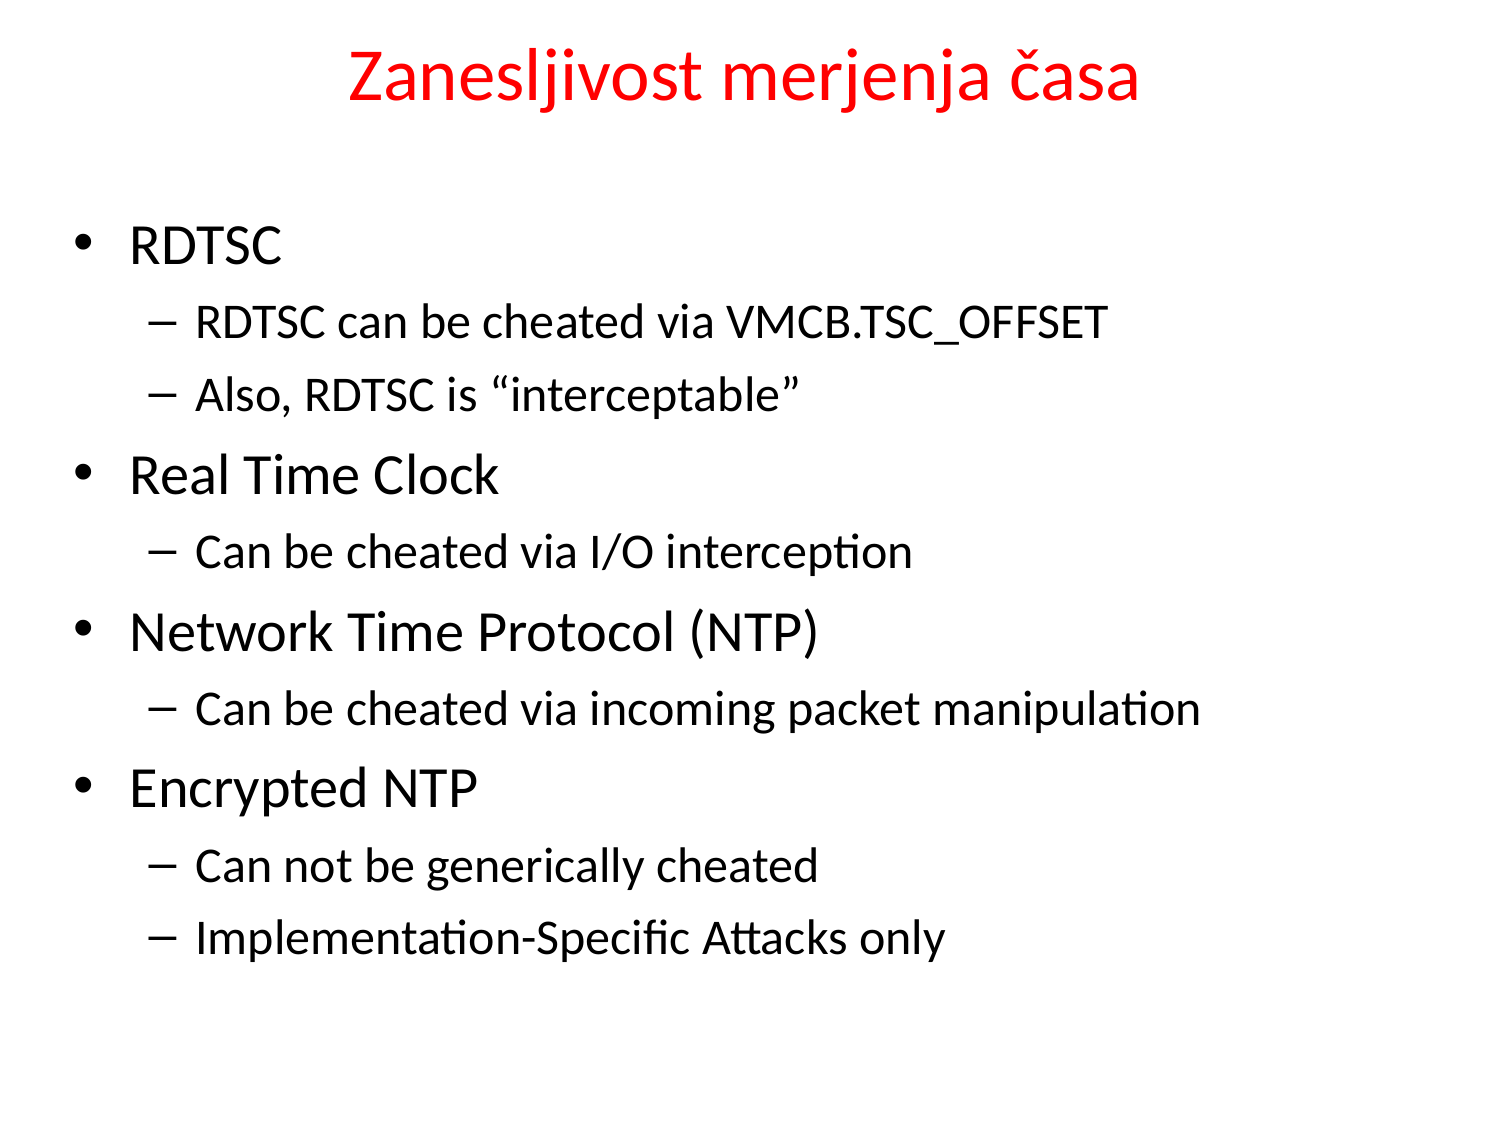

# Zanesljivost merjenja časa
RDTSC
RDTSC can be cheated via VMCB.TSC_OFFSET
Also, RDTSC is “interceptable”
Real Time Clock
Can be cheated via I/O interception
Network Time Protocol (NTP)
Can be cheated via incoming packet manipulation
Encrypted NTP
Can not be generically cheated
Implementation-Specific Attacks only